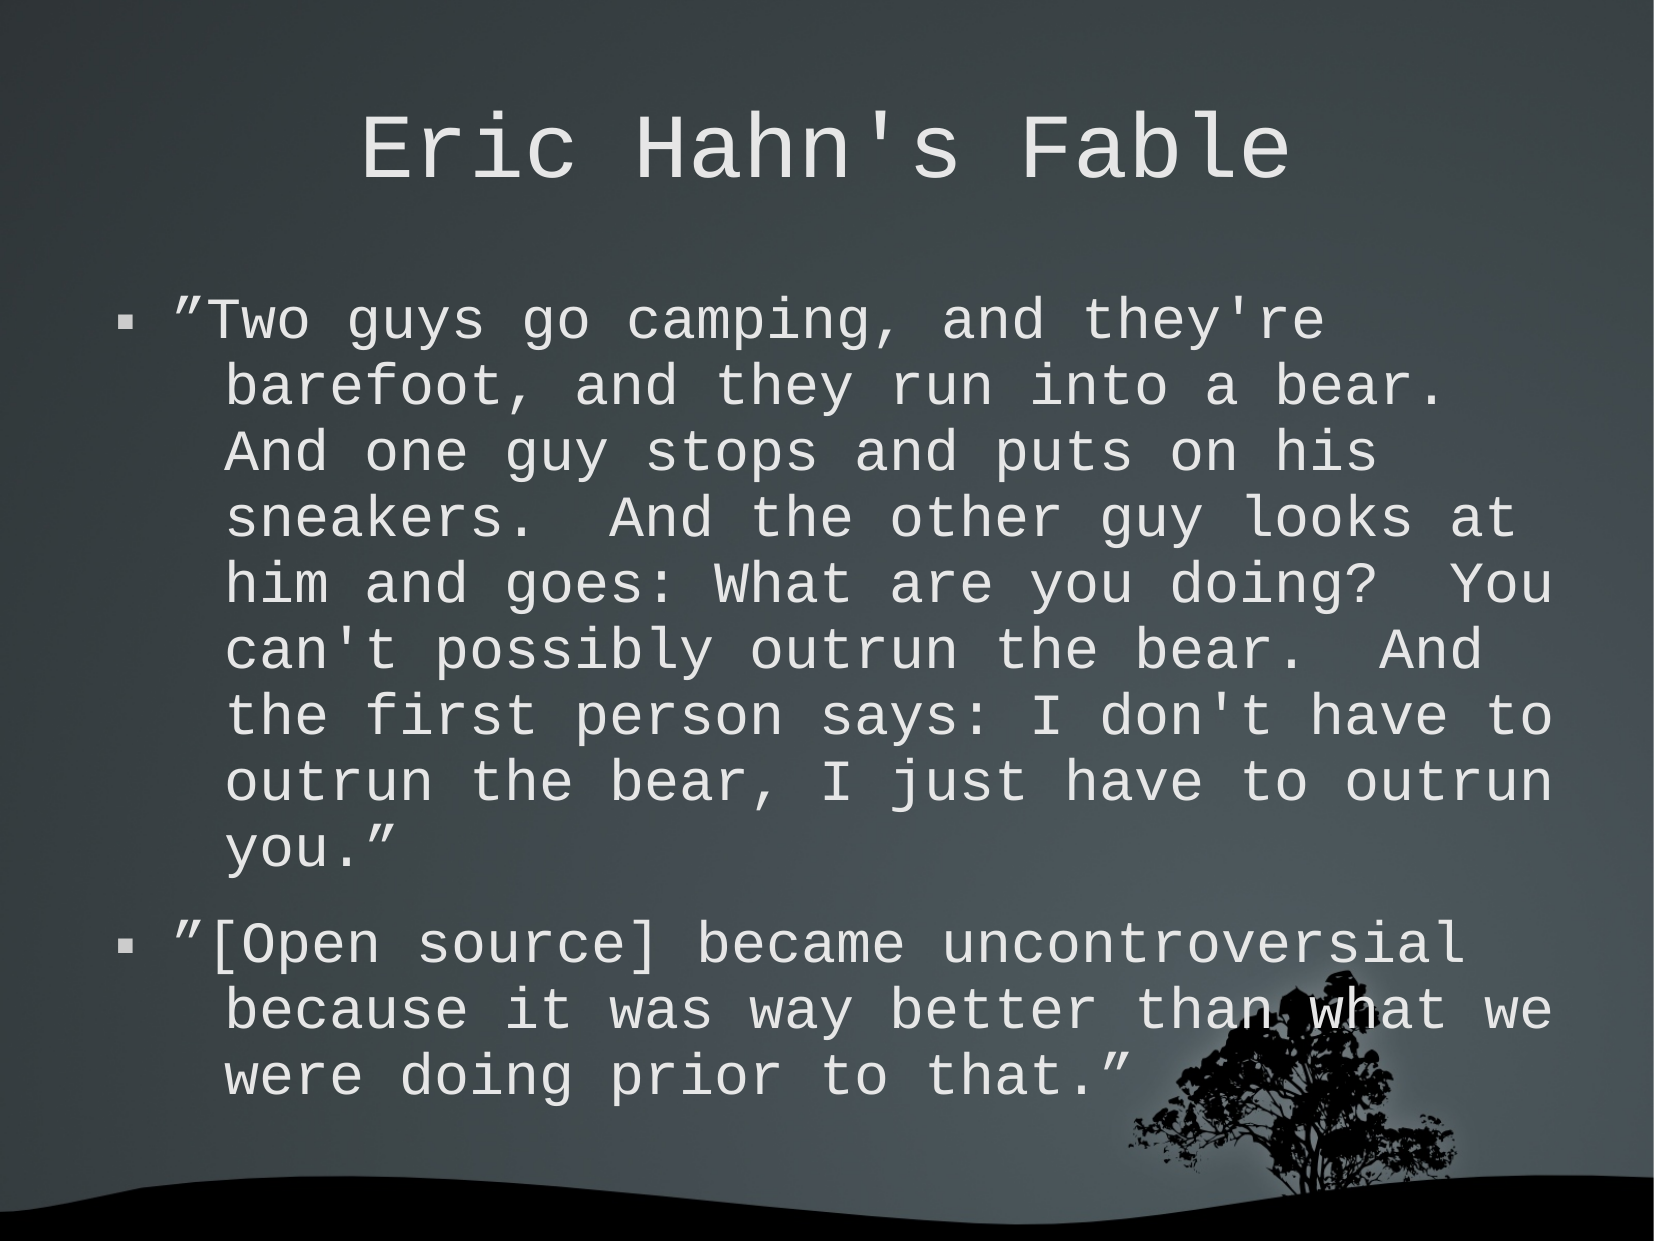

# Eric Hahn's Fable
”Two guys go camping, and they're barefoot, and they run into a bear. And one guy stops and puts on his sneakers. And the other guy looks at him and goes: What are you doing? You can't possibly outrun the bear. And the first person says: I don't have to outrun the bear, I just have to outrun you.”
”[Open source] became uncontroversial because it was way better than what we were doing prior to that.”